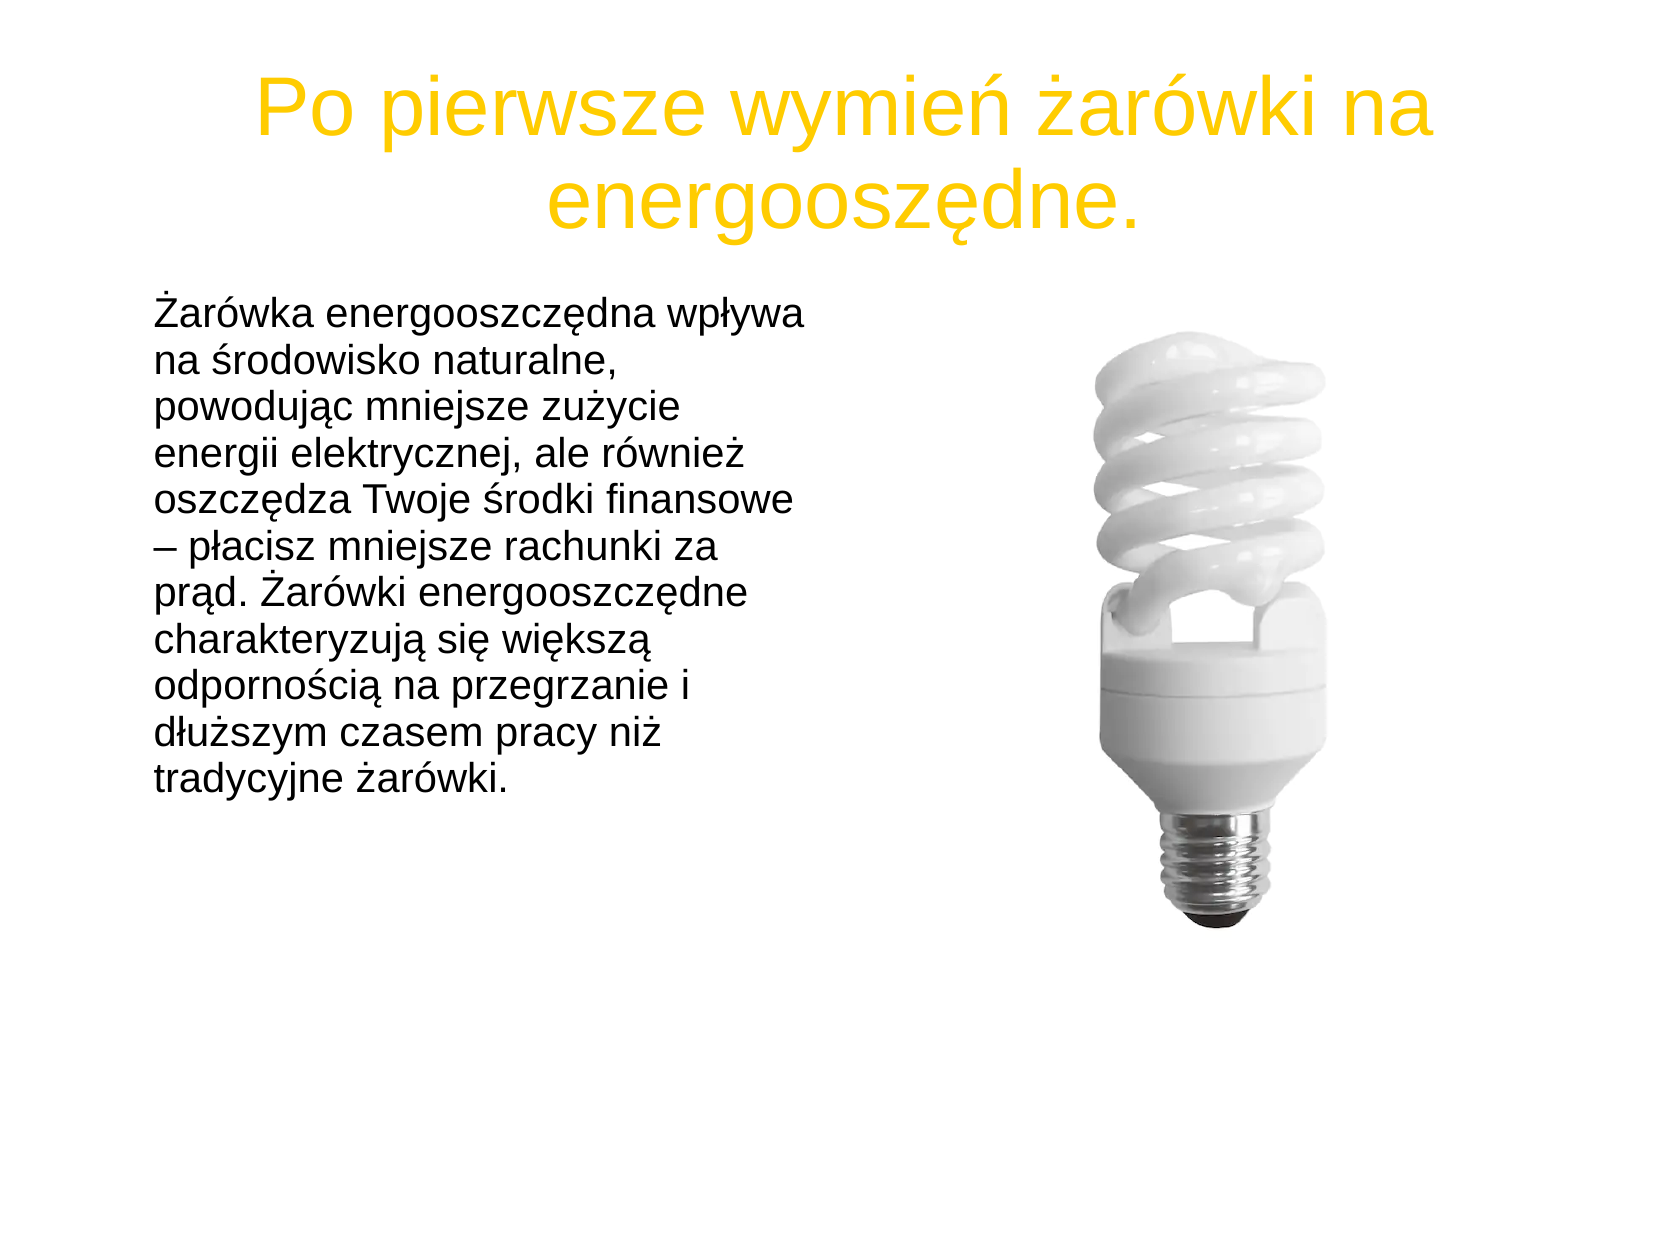

Po pierwsze wymień żarówki na energooszędne.
# Żarówka energooszczędna wpływa na środowisko naturalne, powodując mniejsze zużycie energii elektrycznej, ale również oszczędza Twoje środki finansowe – płacisz mniejsze rachunki za prąd. Żarówki energooszczędne charakteryzują się większą odpornością na przegrzanie i dłuższym czasem pracy niż tradycyjne żarówki.